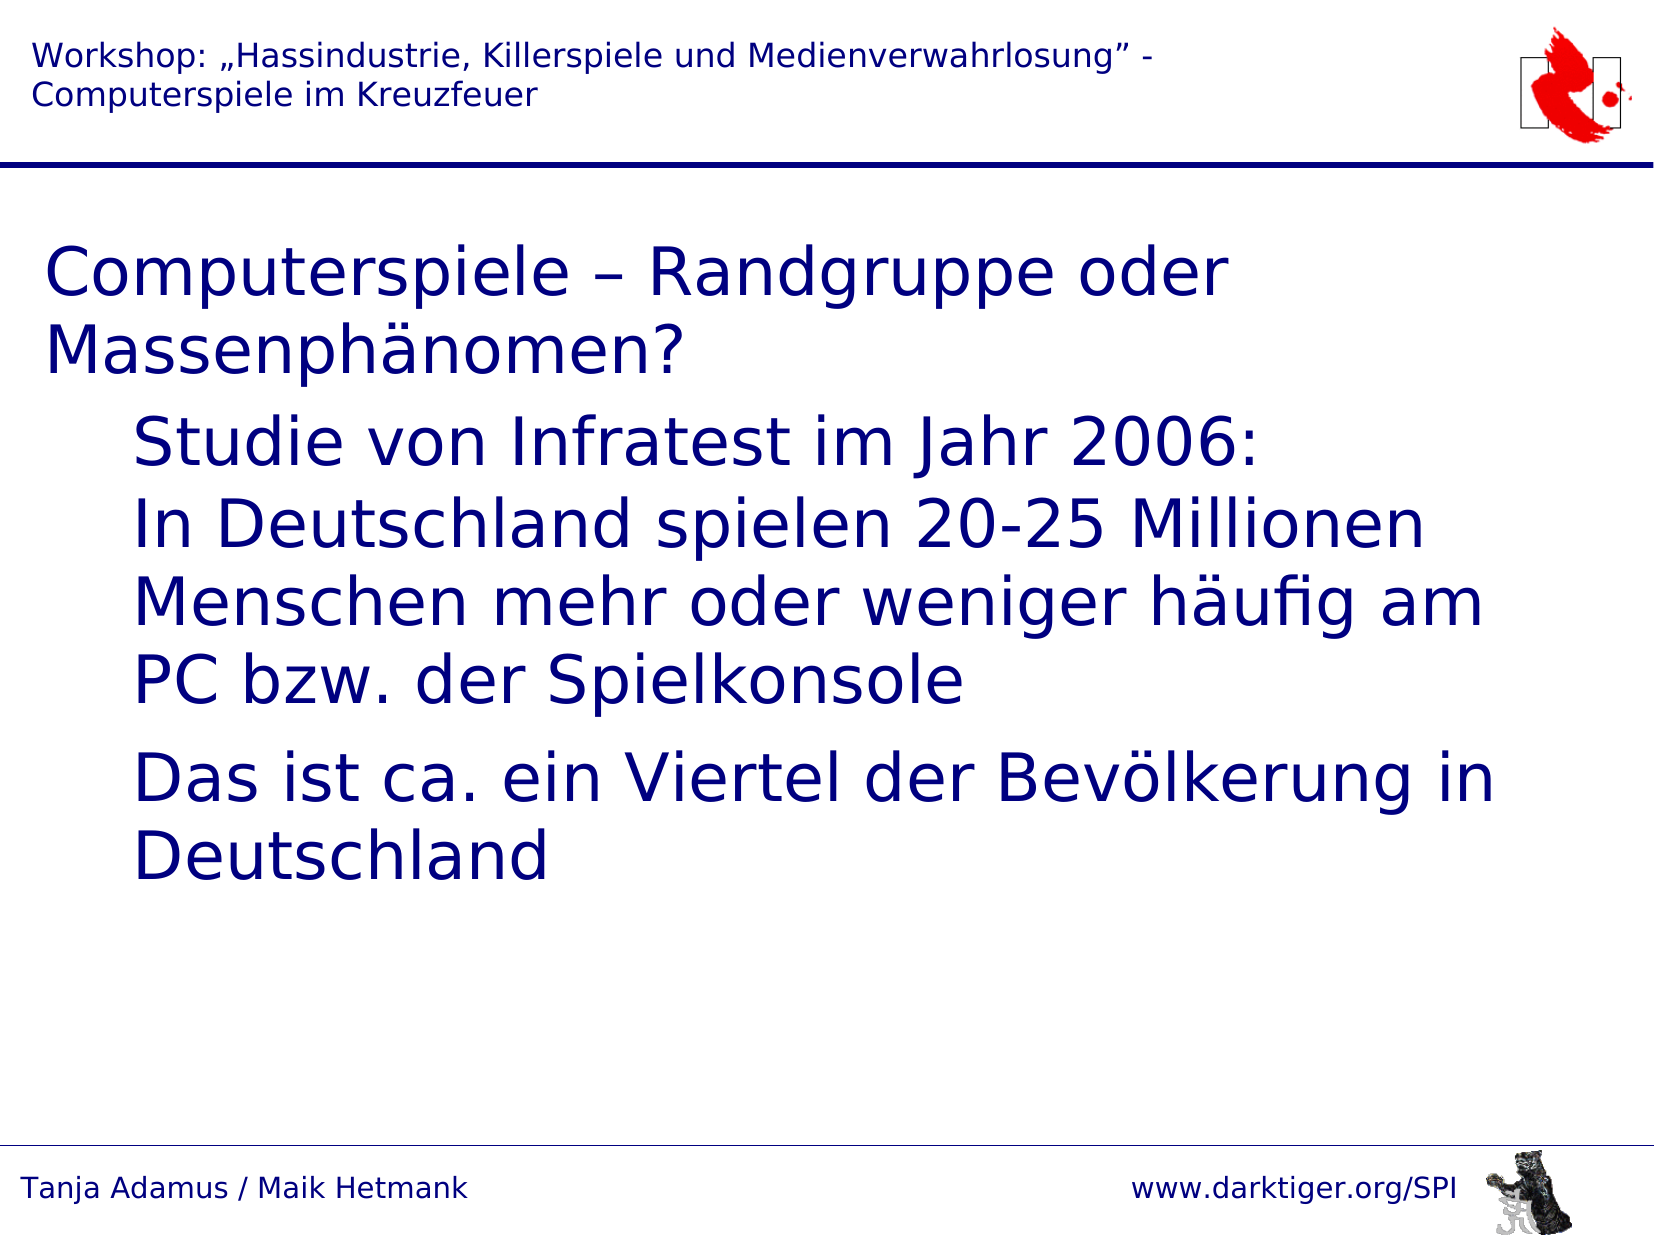

Workshop: „Hassindustrie, Killerspiele und Medienverwahrlosung” - Computerspiele im Kreuzfeuer
Computerspiele – Randgruppe oder Massenphänomen?
Studie von Infratest im Jahr 2006:
In Deutschland spielen 20-25 Millionen Menschen mehr oder weniger häufig am PC bzw. der Spielkonsole
Das ist ca. ein Viertel der Bevölkerung in Deutschland